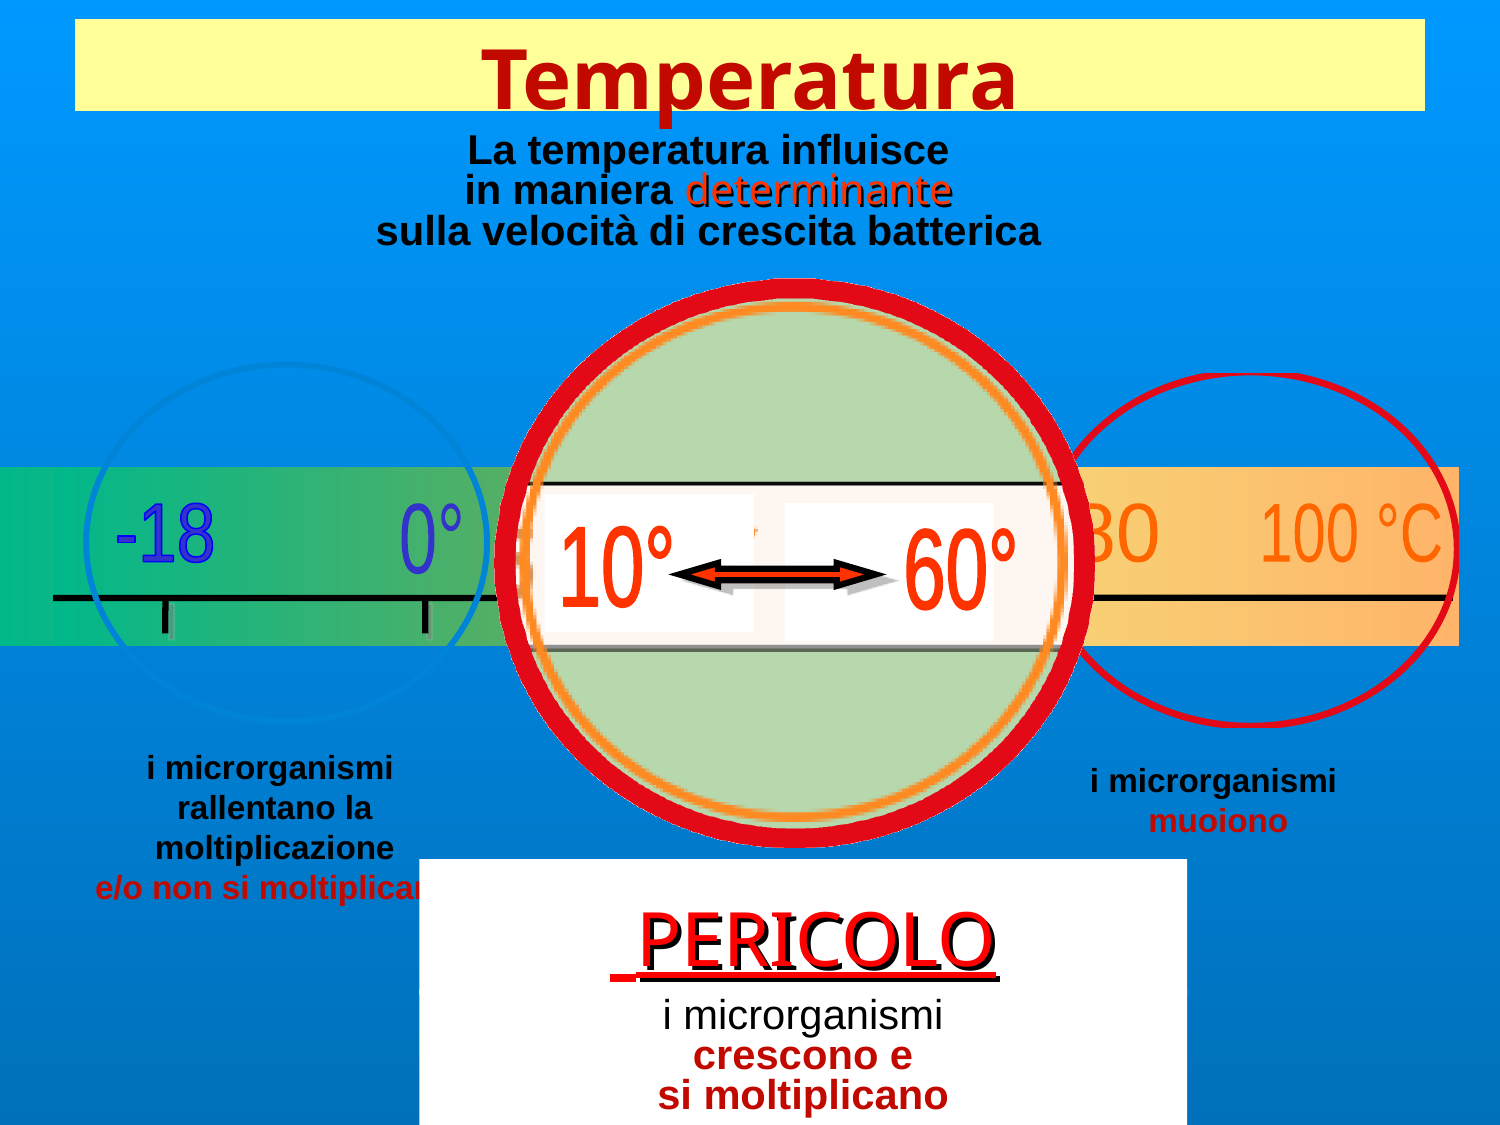

Temperatura
La temperatura influisce
in maniera determinante
sulla velocità di crescita batterica
10°
60°
 PERICOLO
i microrganismi
crescono e
si moltiplicano
i microrganismi
rallentano la
moltiplicazione
e/o non si moltiplicano
i microrganismi
 muoiono
-18
0°
37
60
80
100 °C
10